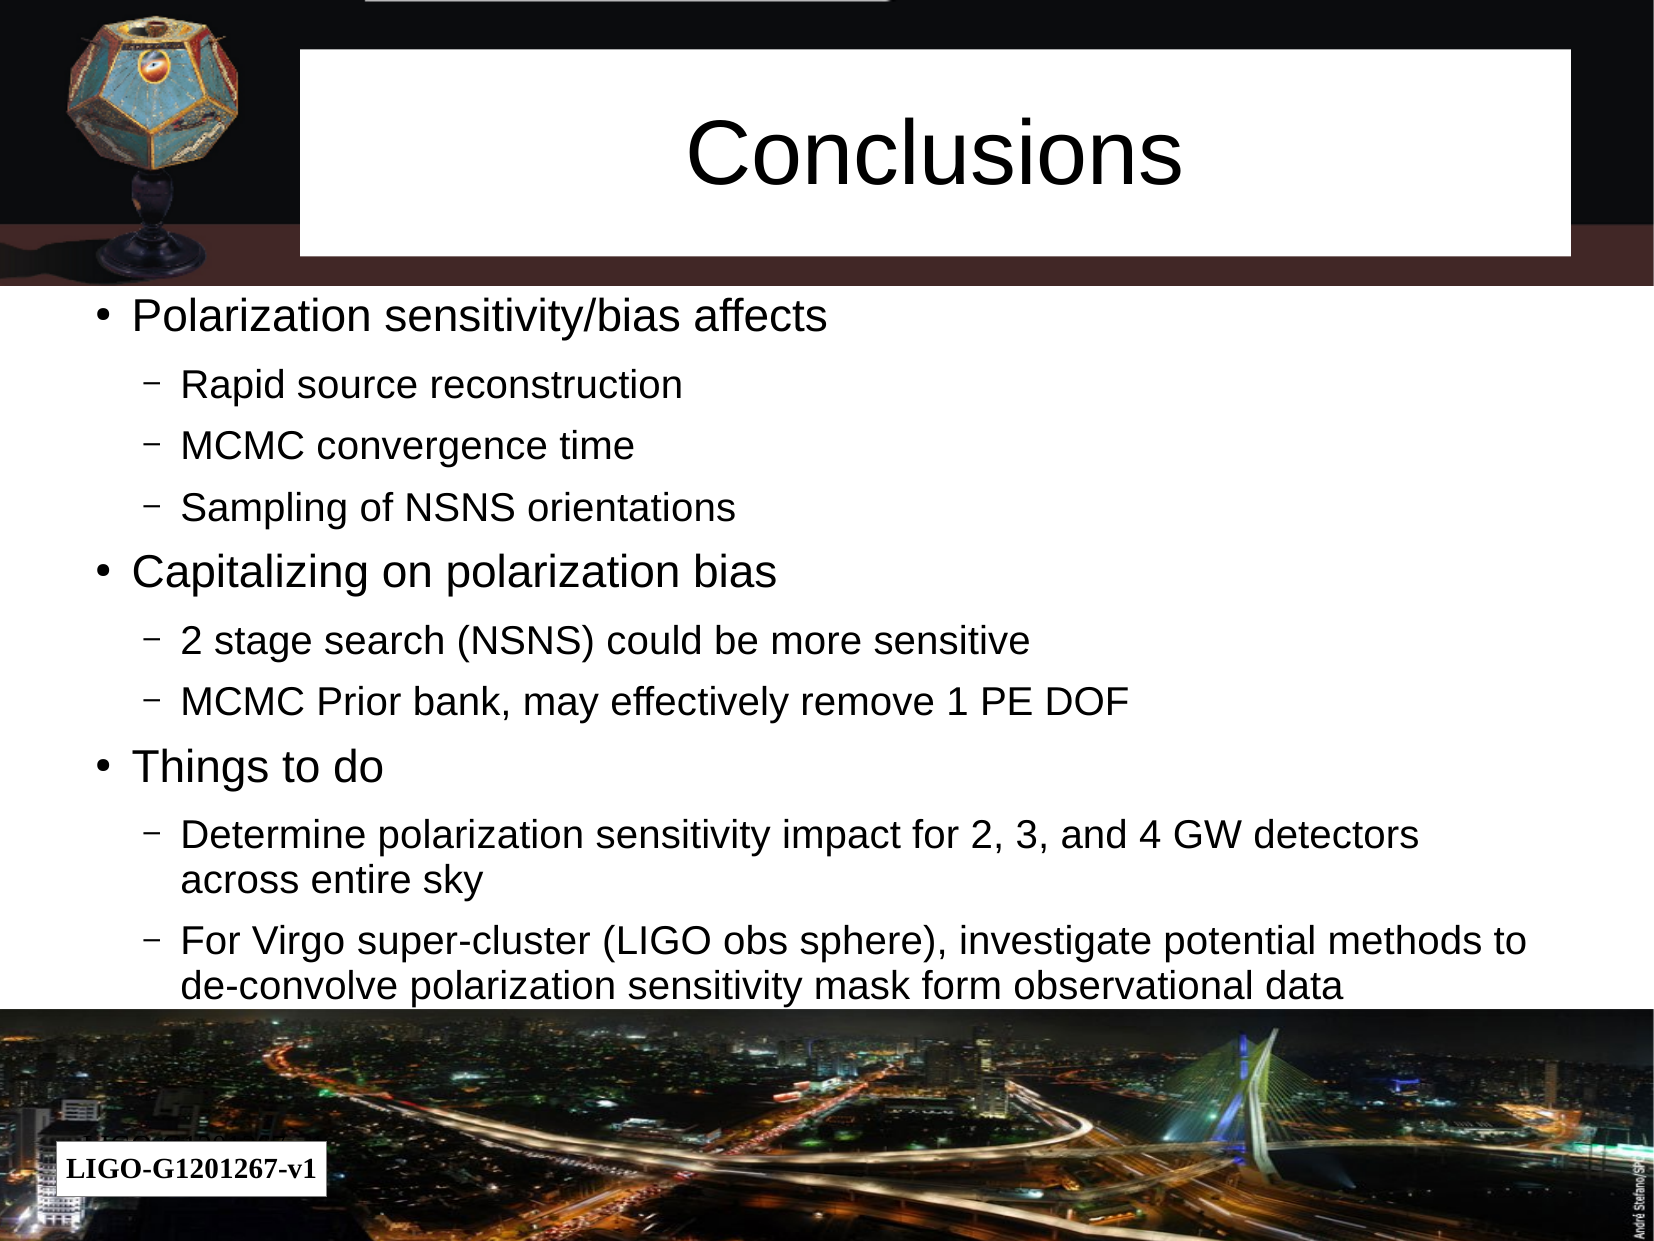

# Conclusions
Polarization sensitivity/bias affects
Rapid source reconstruction
MCMC convergence time
Sampling of NSNS orientations
Capitalizing on polarization bias
2 stage search (NSNS) could be more sensitive
MCMC Prior bank, may effectively remove 1 PE DOF
Things to do
Determine polarization sensitivity impact for 2, 3, and 4 GW detectors across entire sky
For Virgo super-cluster (LIGO obs sphere), investigate potential methods to de-convolve polarization sensitivity mask form observational data